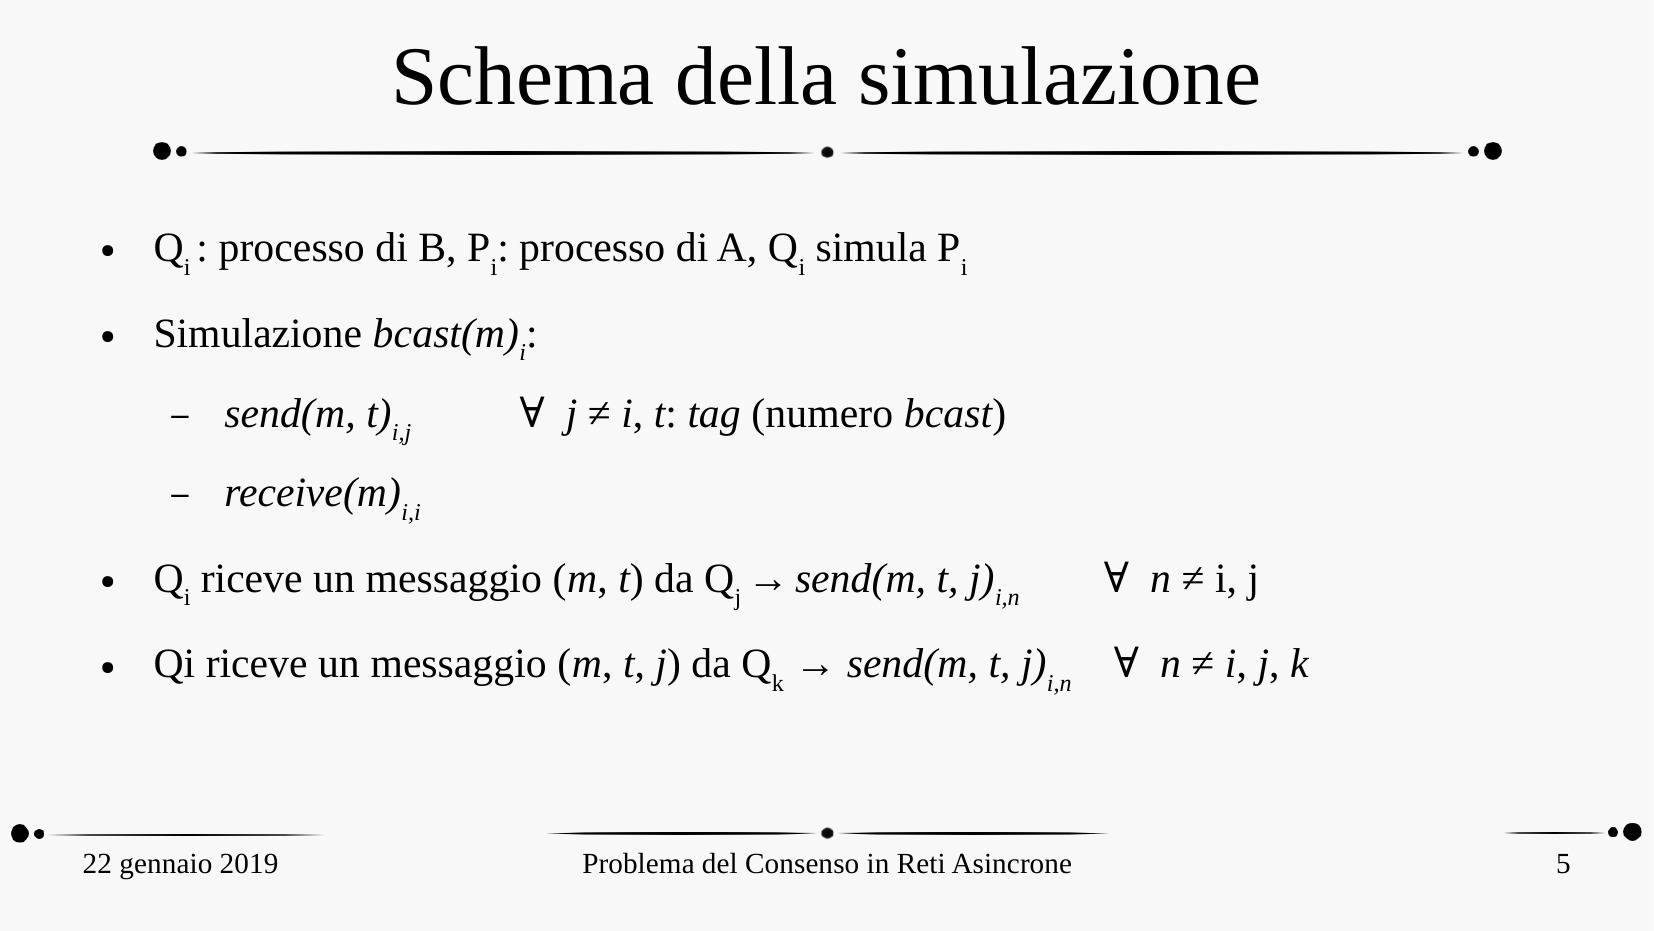

# Schema della simulazione
Qi : processo di B, Pi: processo di A, Qi simula Pi
Simulazione bcast(m)i:
send(m, t)i,j		∀ j ≠ i, t: tag (numero bcast)
receive(m)i,i
Qi riceve un messaggio (m, t) da Qj → send(m, t, j)i,n ∀ n ≠ i, j
Qi riceve un messaggio (m, t, j) da Qk → send(m, t, j)i,n ∀ n ≠ i, j, k
22 gennaio 2019
Problema del Consenso in Reti Asincrone
5